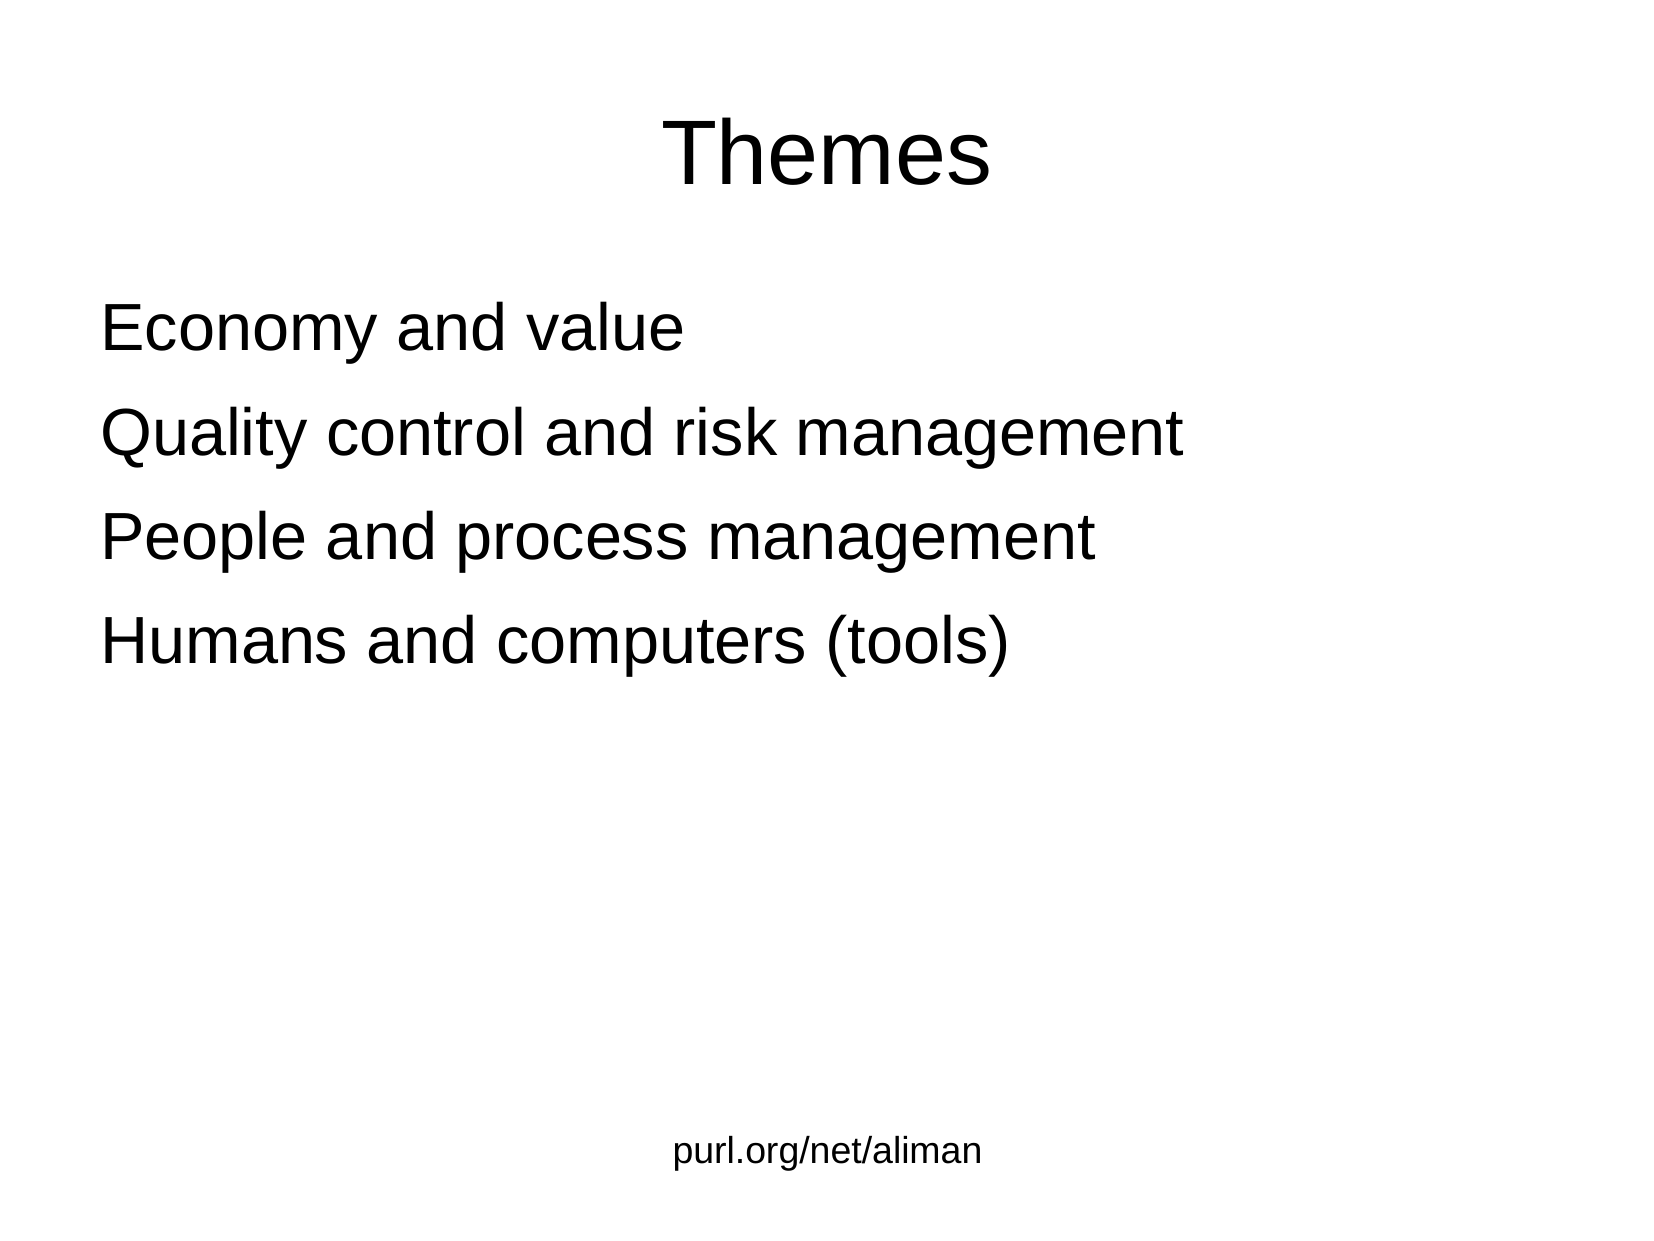

# Themes
Economy and value
Quality control and risk management
People and process management
Humans and computers (tools)